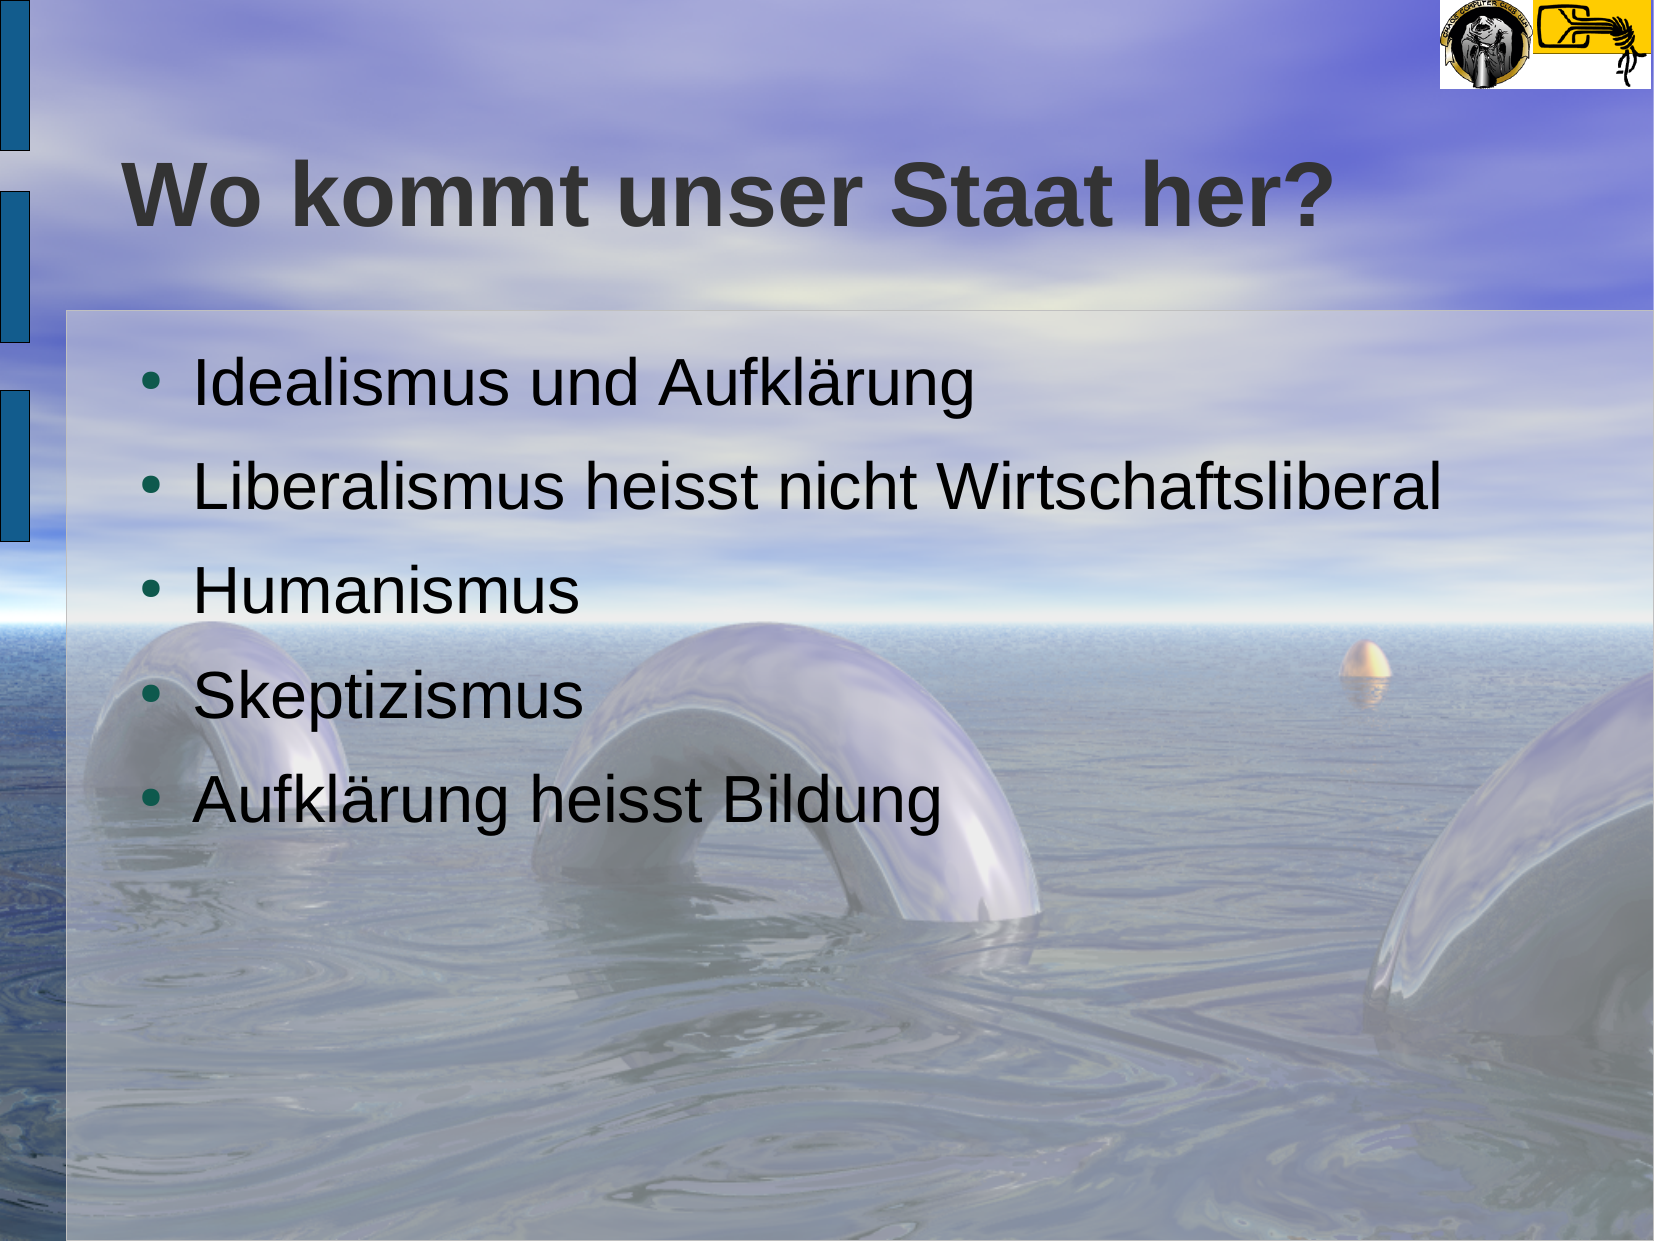

# Wo kommt unser Staat her?
Idealismus und Aufklärung
Liberalismus heisst nicht Wirtschaftsliberal
Humanismus
Skeptizismus
Aufklärung heisst Bildung